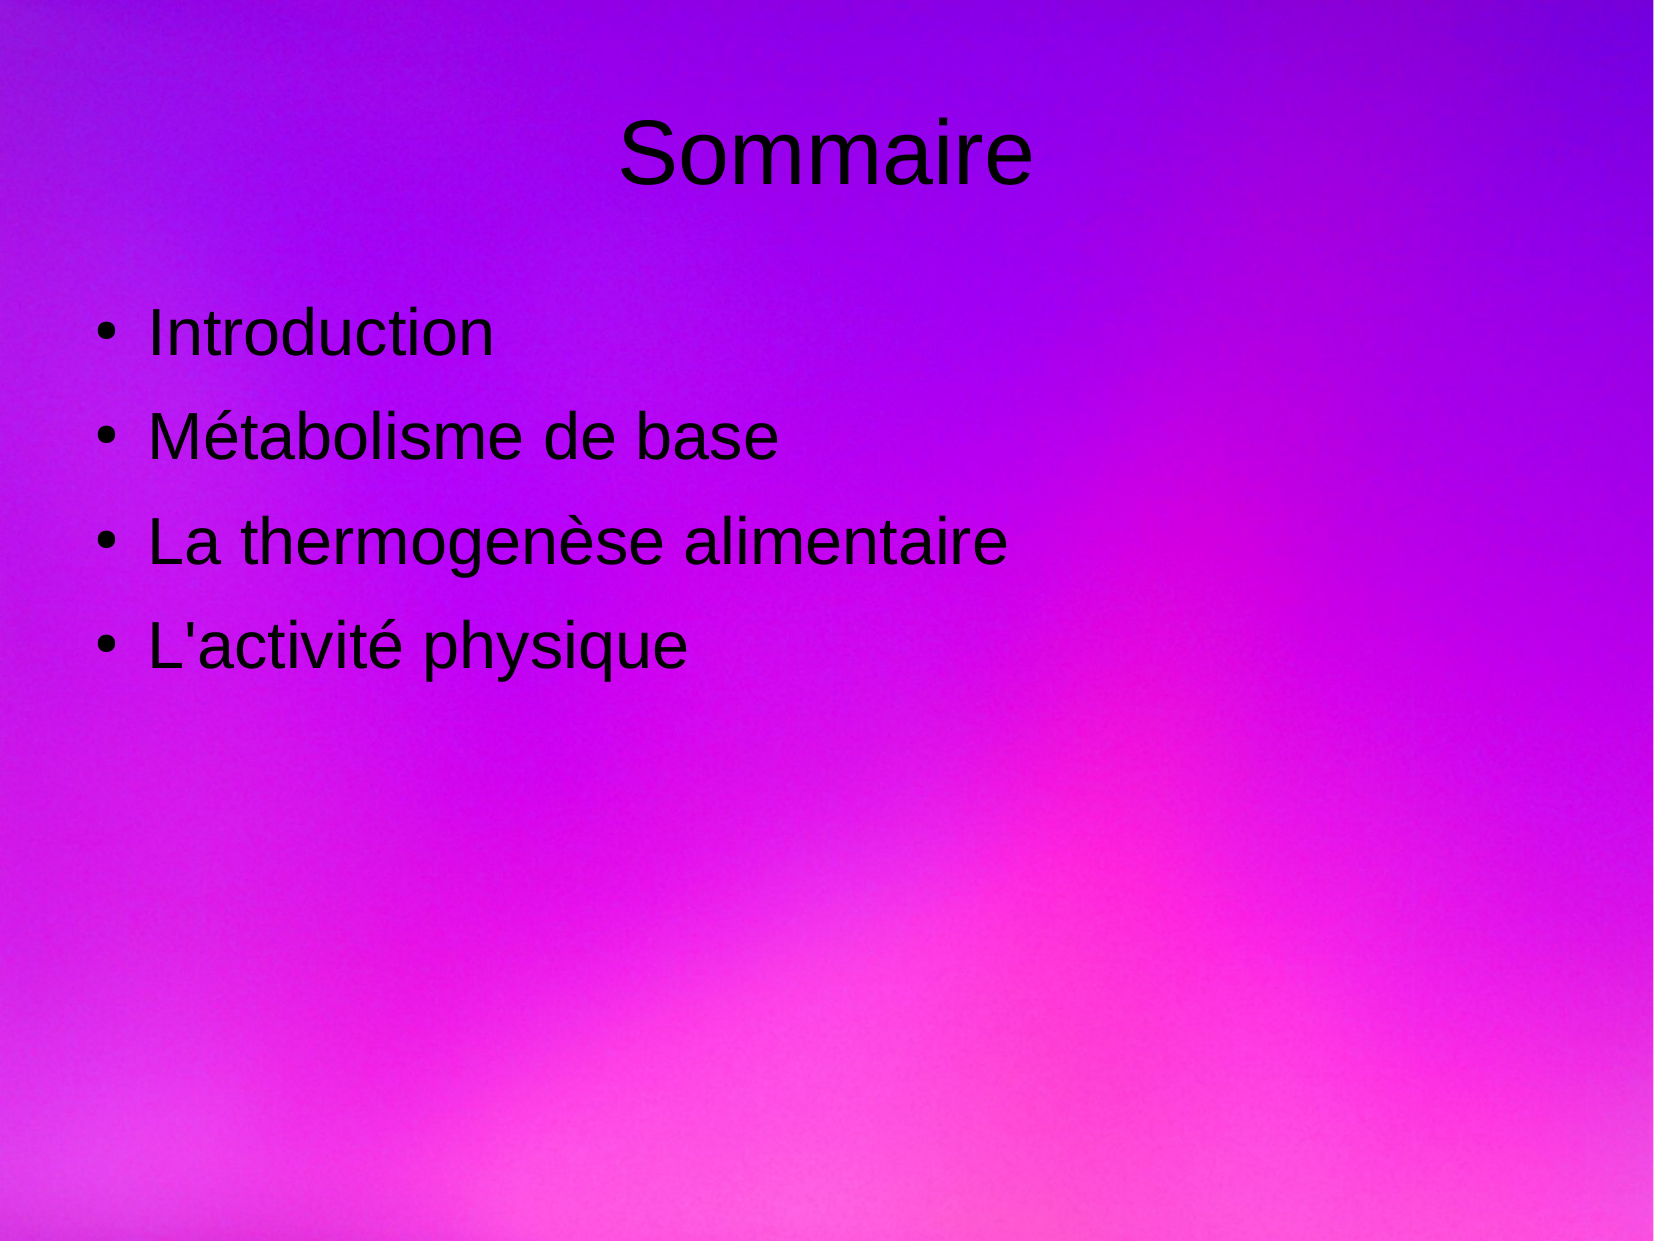

# Sommaire
Introduction
Métabolisme de base
La thermogenèse alimentaire
L'activité physique